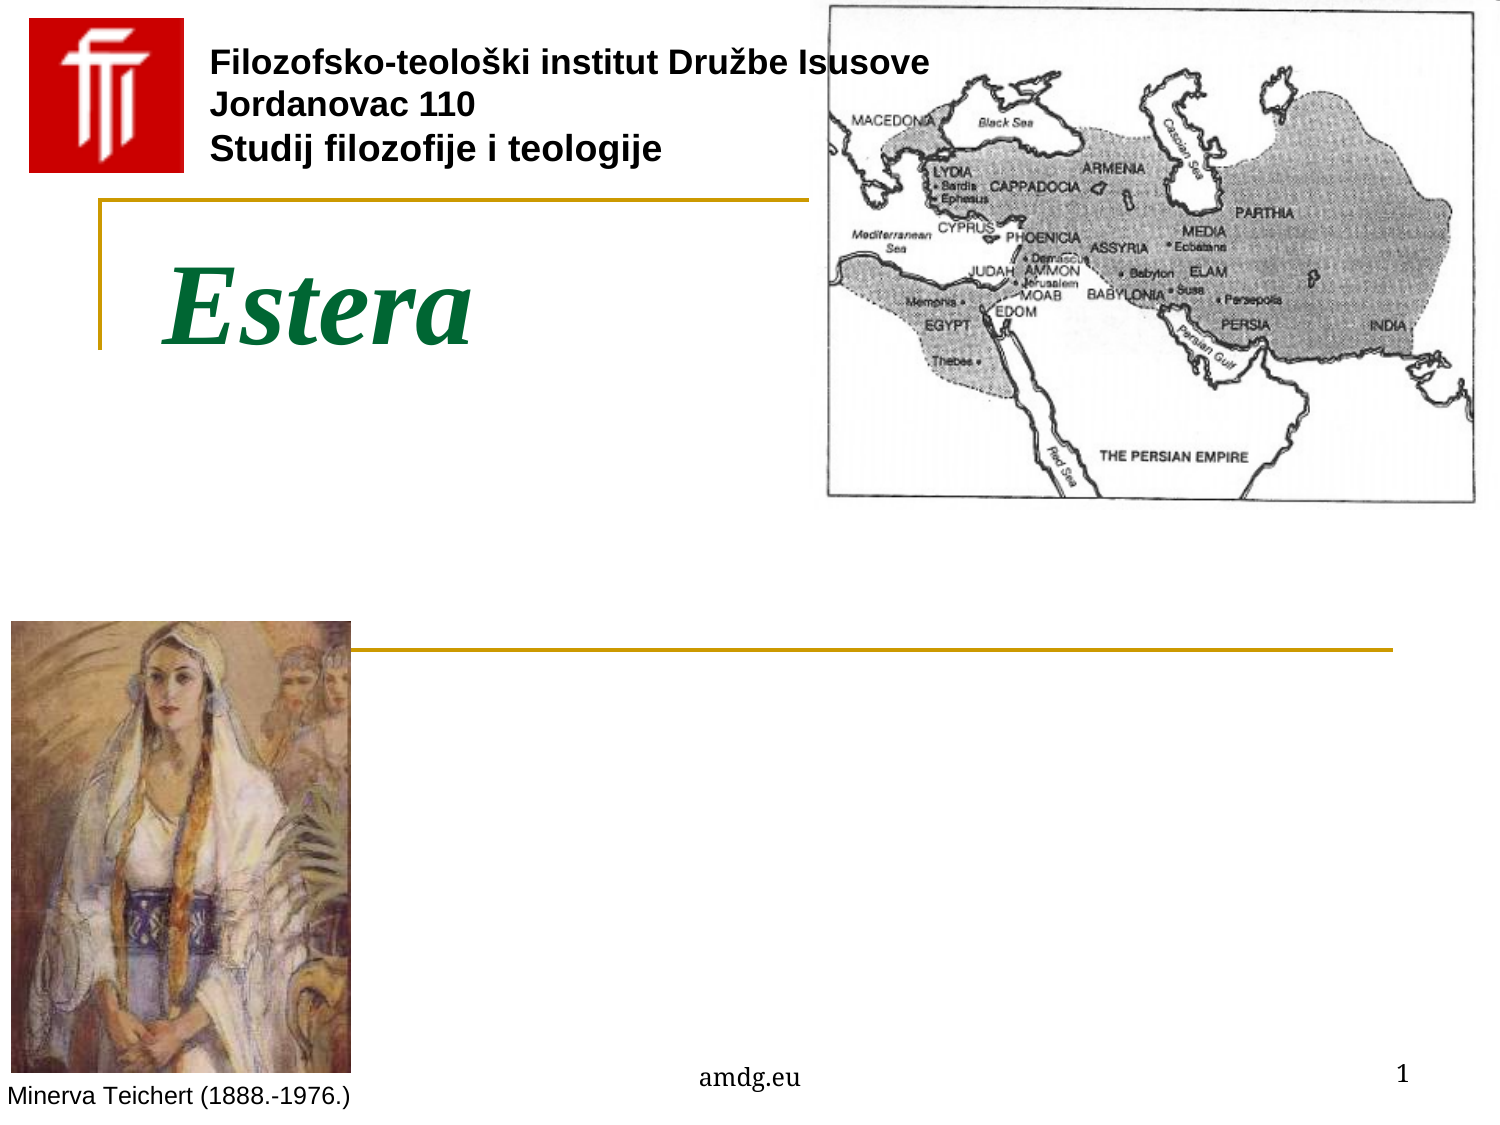

Filozofsko-teološki institut Družbe Isusove
Jordanovac 110
Studij filozofije i teologije
# Estera
amdg.eu
Minerva Teichert (1888.-1976.)